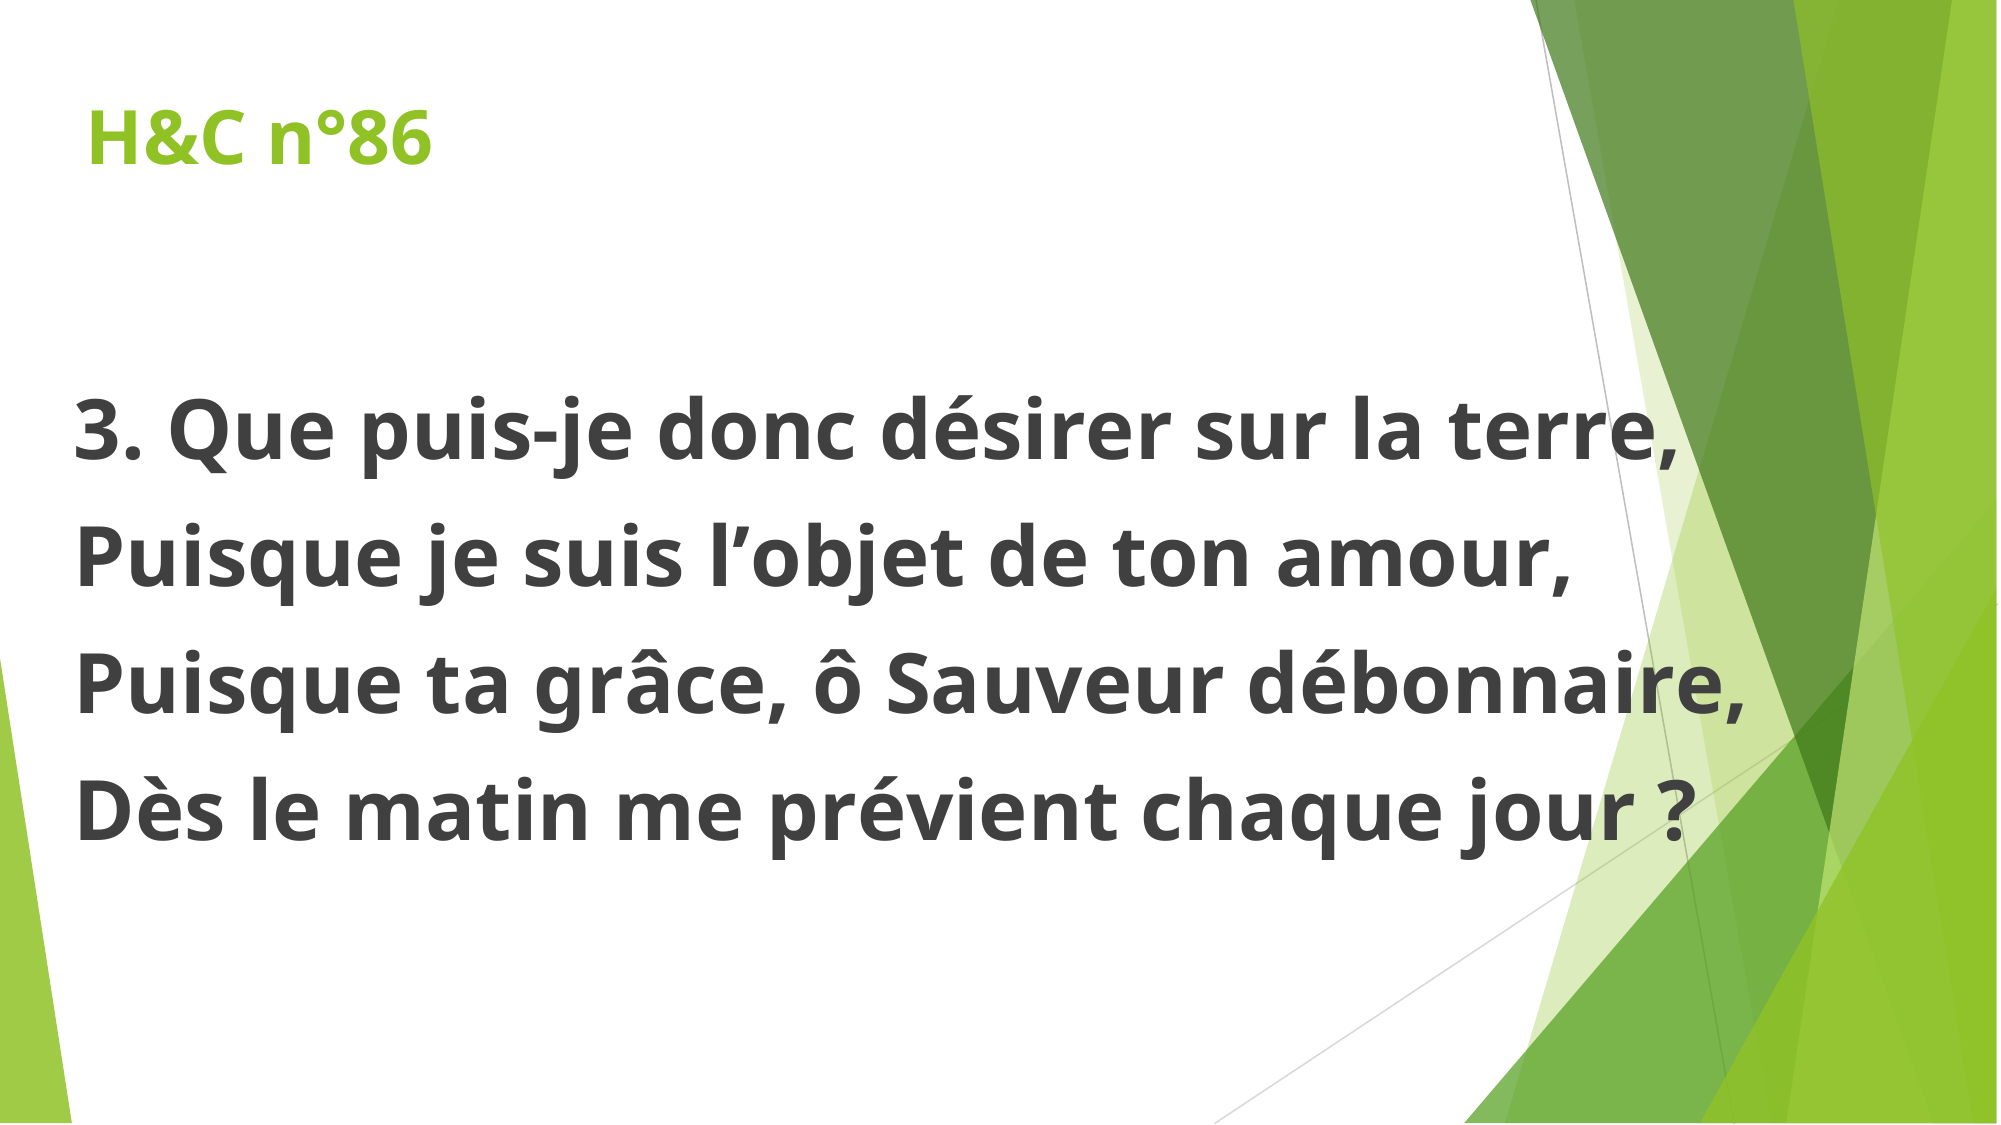

H&C n°86
3. Que puis-je donc désirer sur la terre,
Puisque je suis l’objet de ton amour,
Puisque ta grâce, ô Sauveur débonnaire,
Dès le matin me prévient chaque jour ?